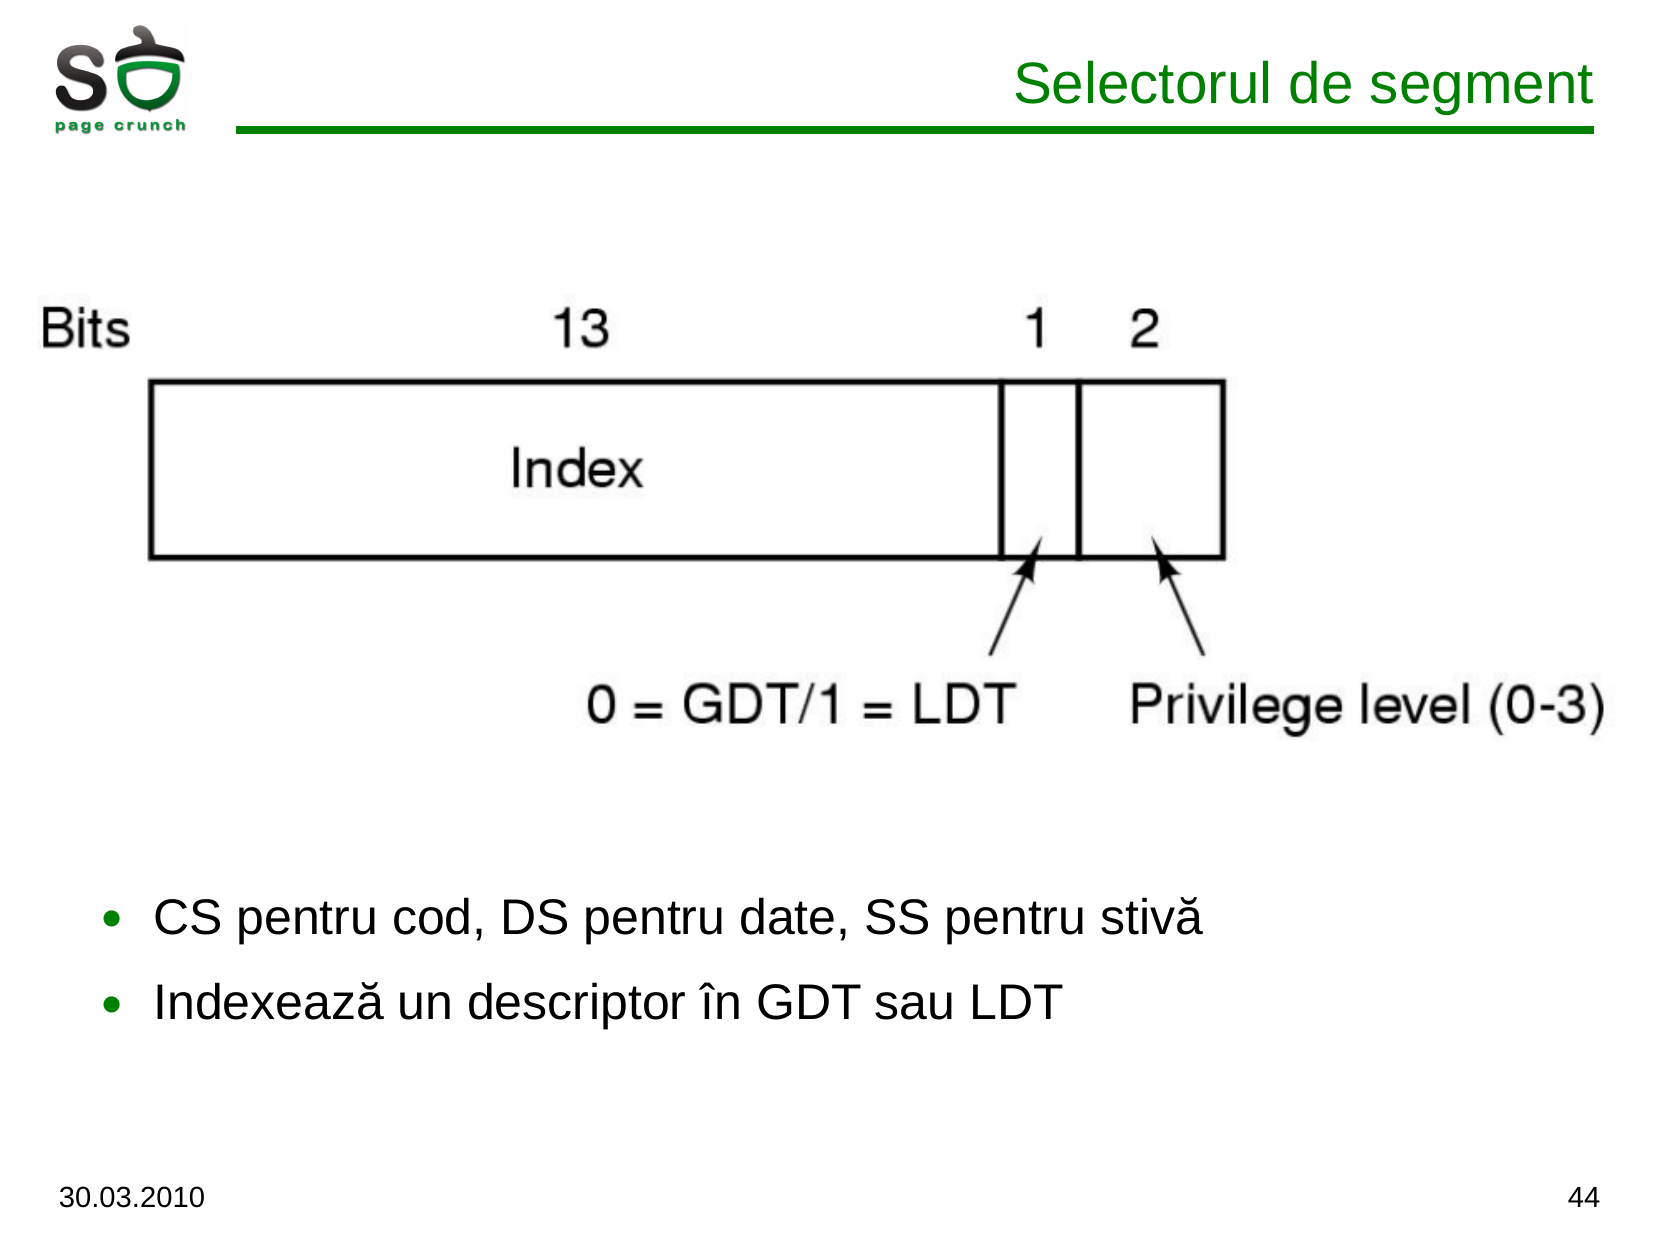

# Selectorul de segment
CS pentru cod, DS pentru date, SS pentru stivă
Indexează un descriptor în GDT sau LDT
30.03.2010
44